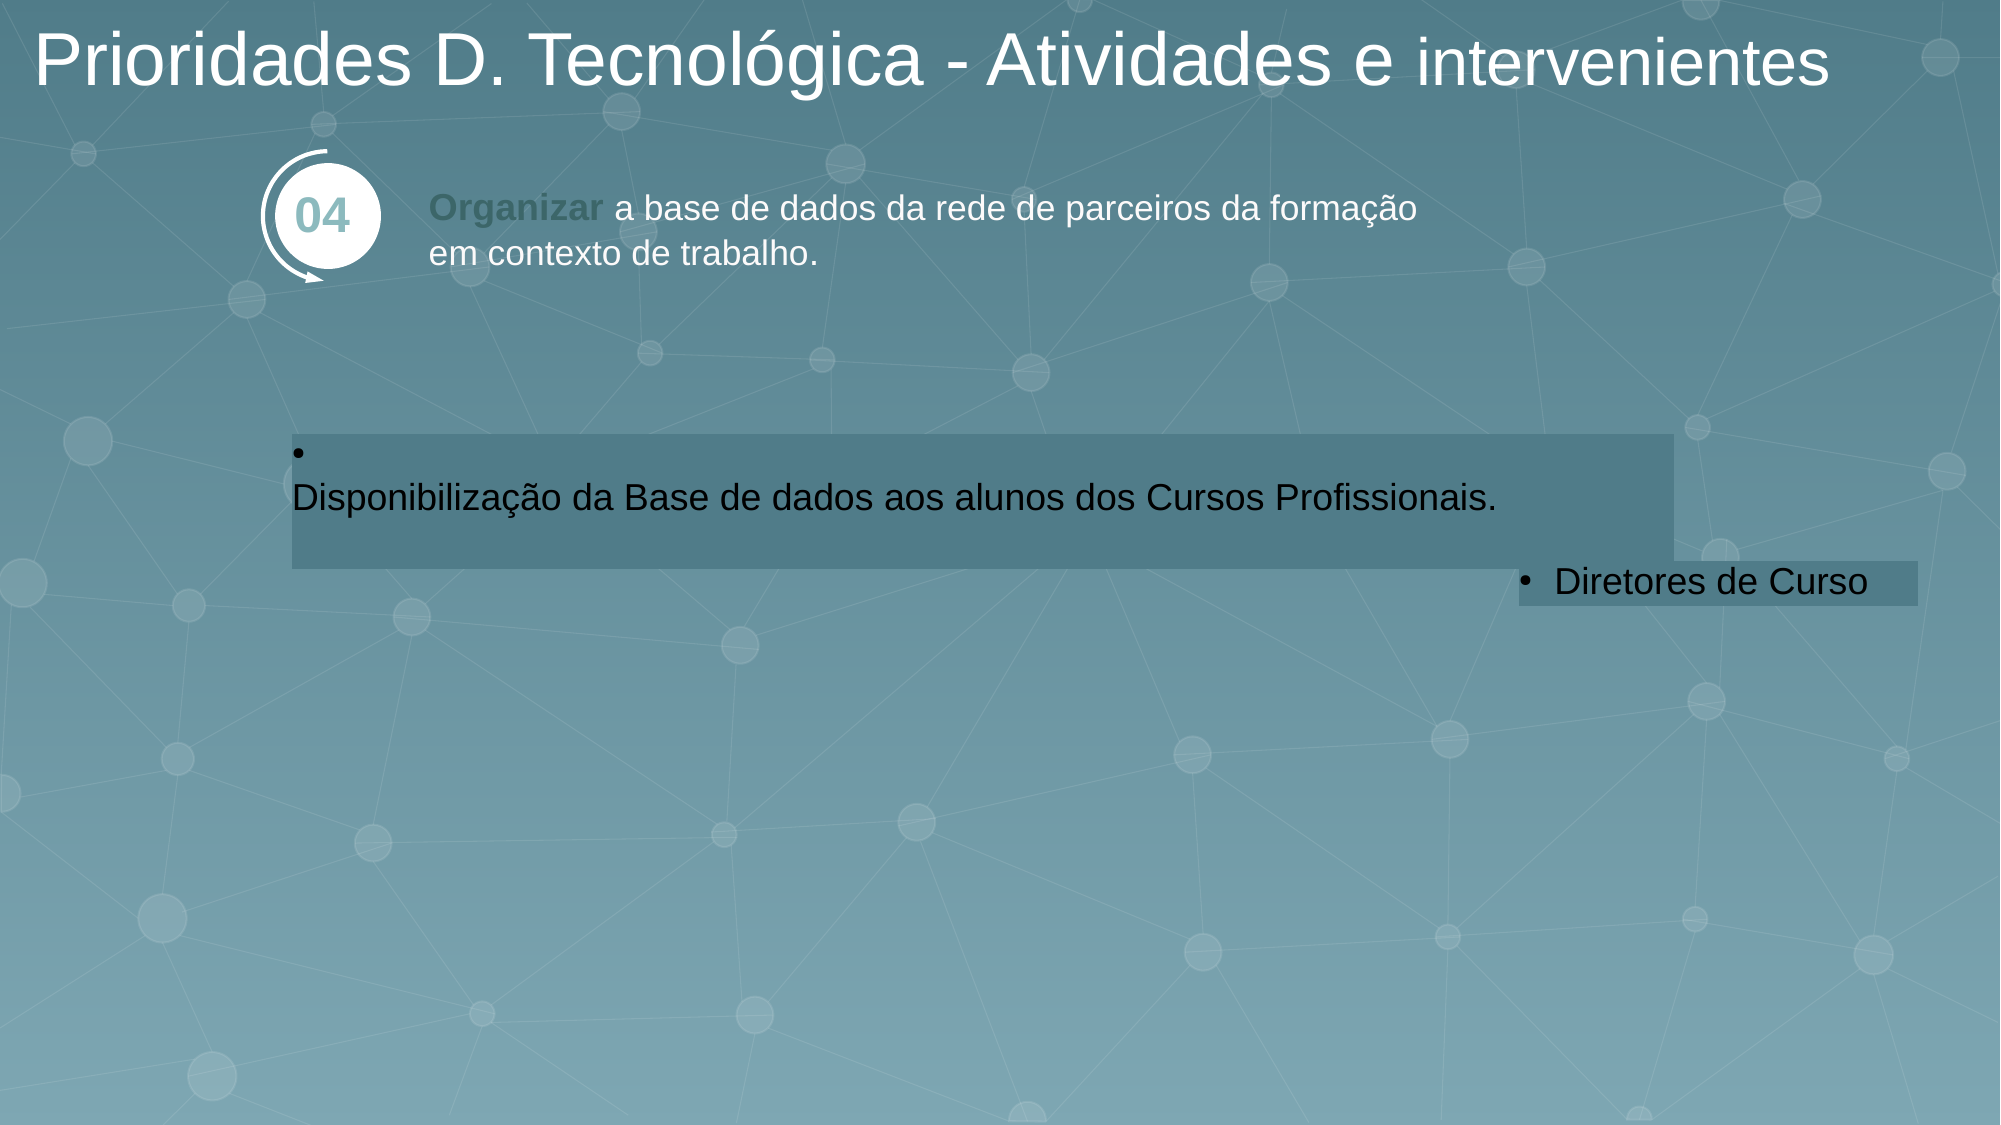

Prioridades D. Tecnológica - Atividades e intervenientes
04
Organizar a base de dados da rede de parceiros da formação em contexto de trabalho.
| Disponibilização da Base de dados aos alunos dos Cursos Profissionais. |
| --- |
| Diretores de Curso |
| --- |